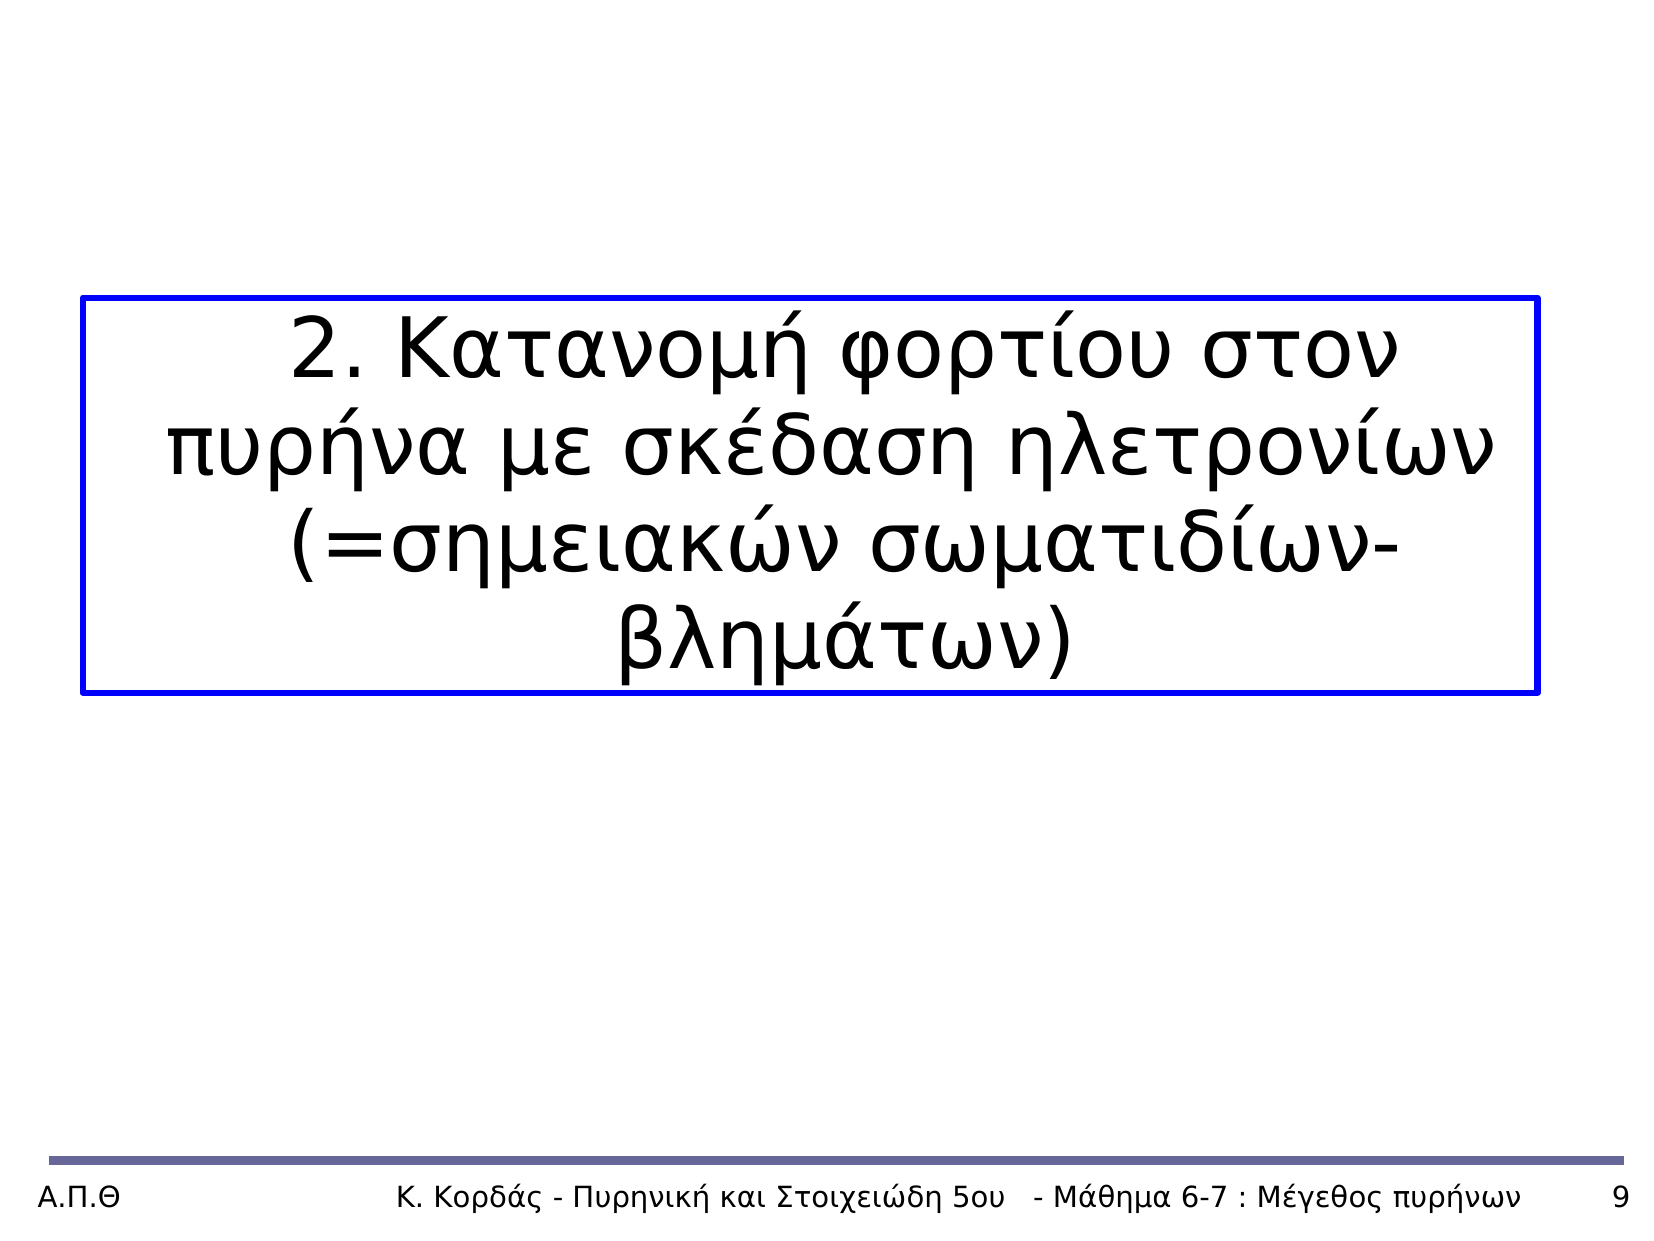

# 2. Κατανομή φορτίου στον πυρήνα με σκέδαση ηλετρονίων (=σημειακών σωματιδίων-βλημάτων)
Α.Π.Θ
Κ. Κορδάς - Πυρηνική και Στοιχειώδη 5ου - Μάθημα 6-7 : Mέγεθος πυρήνων
9